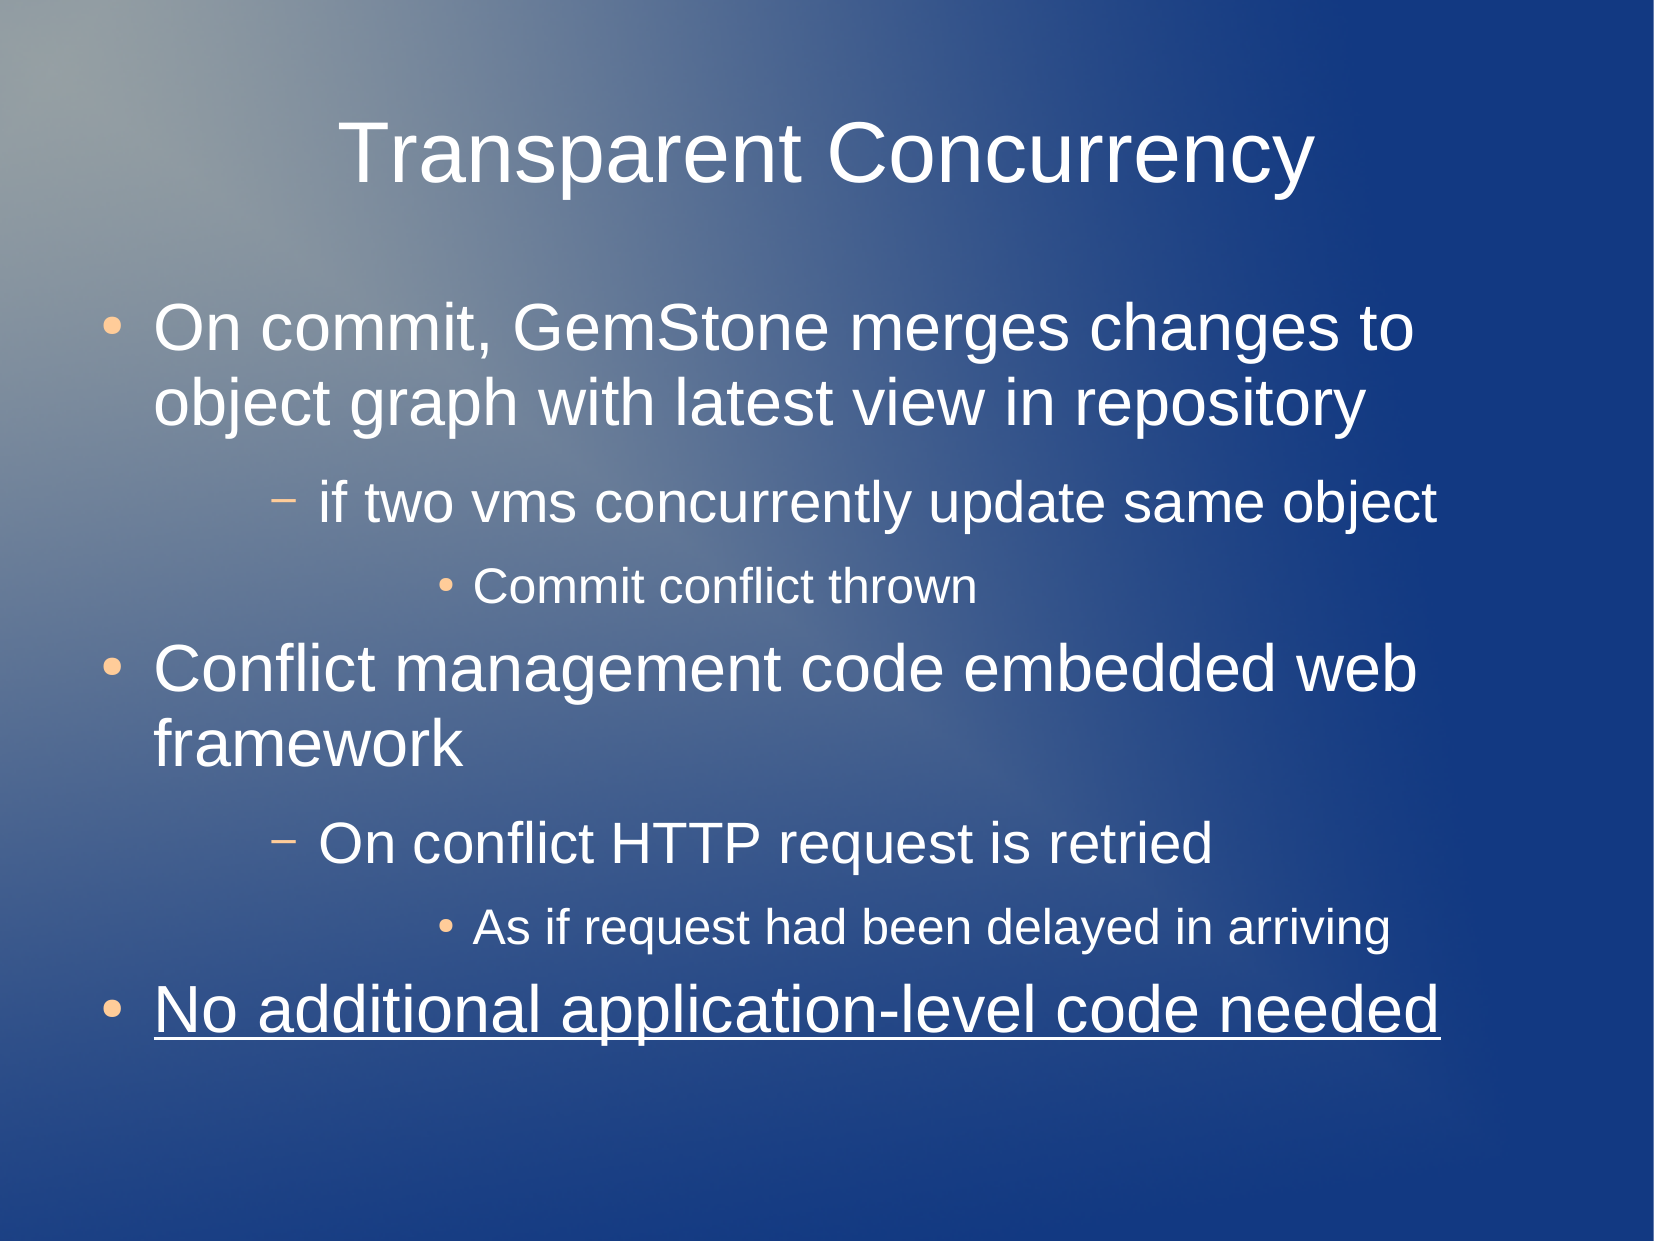

# Transparent Concurrency
On commit, GemStone merges changes to object graph with latest view in repository
if two vms concurrently update same object
Commit conflict thrown
Conflict management code embedded web framework
On conflict HTTP request is retried
As if request had been delayed in arriving
No additional application-level code needed